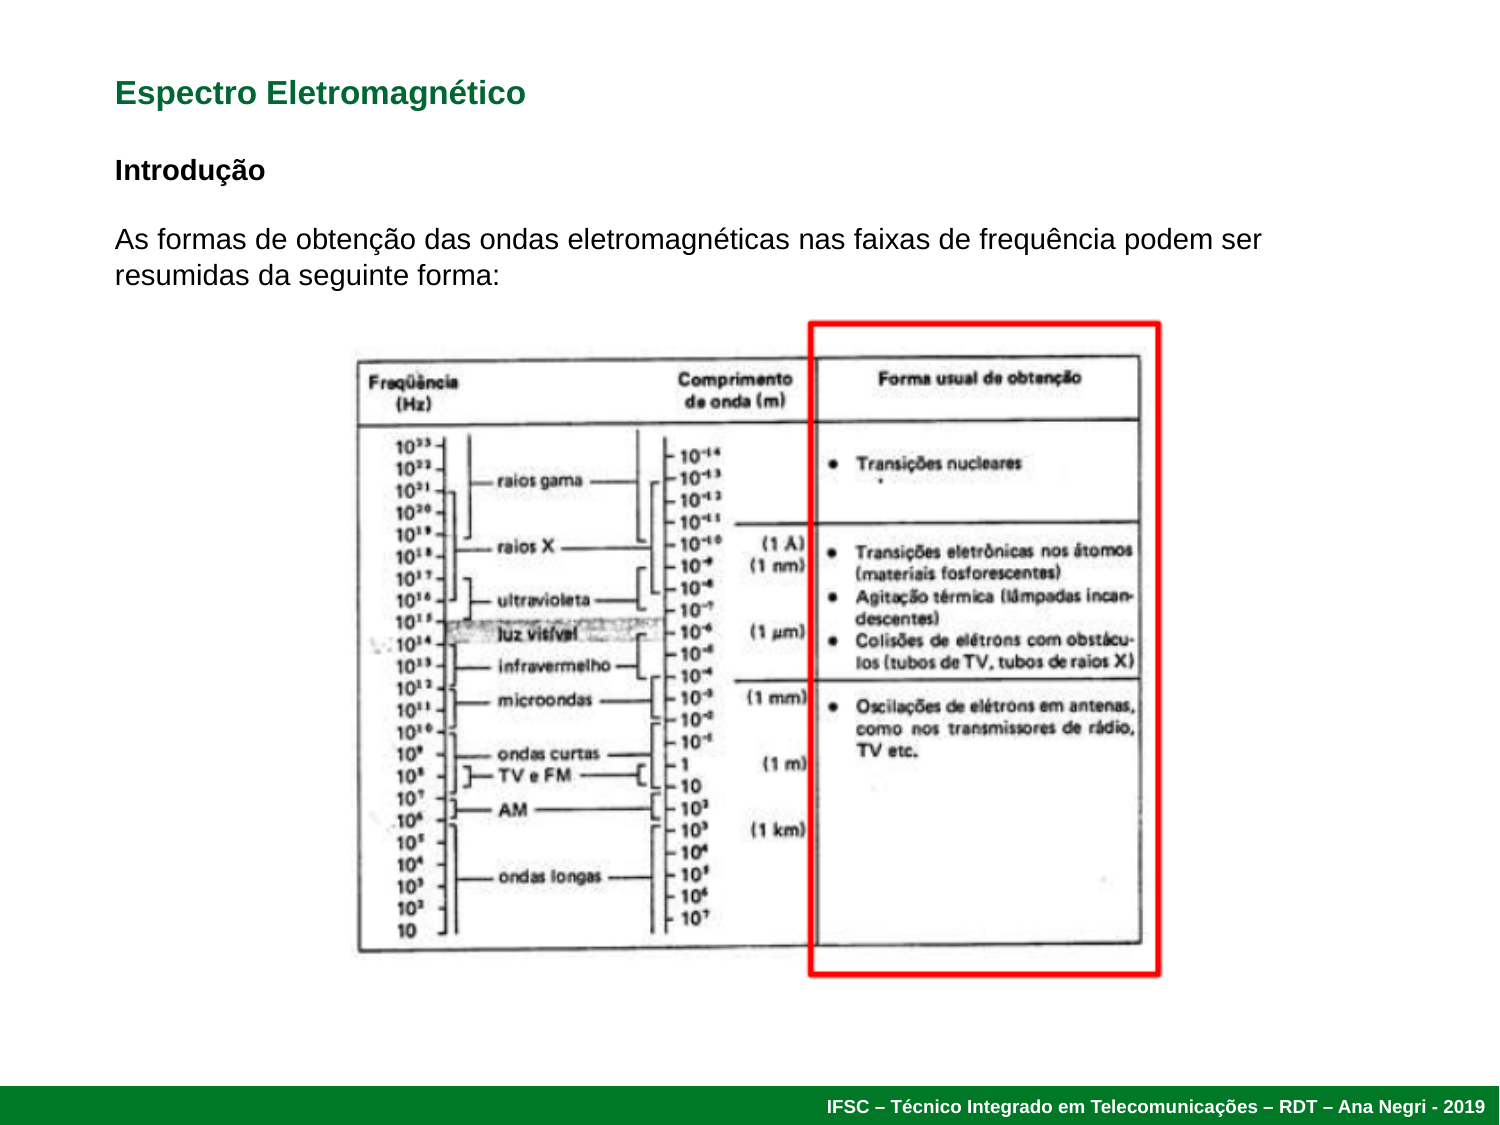

Espectro Eletromagnético
Introdução
As formas de obtenção das ondas eletromagnéticas nas faixas de frequência podem ser resumidas da seguinte forma:
Subtração
IFSC – Técnico Integrado em Telecomunicações – RDT – Ana Negri - 2019